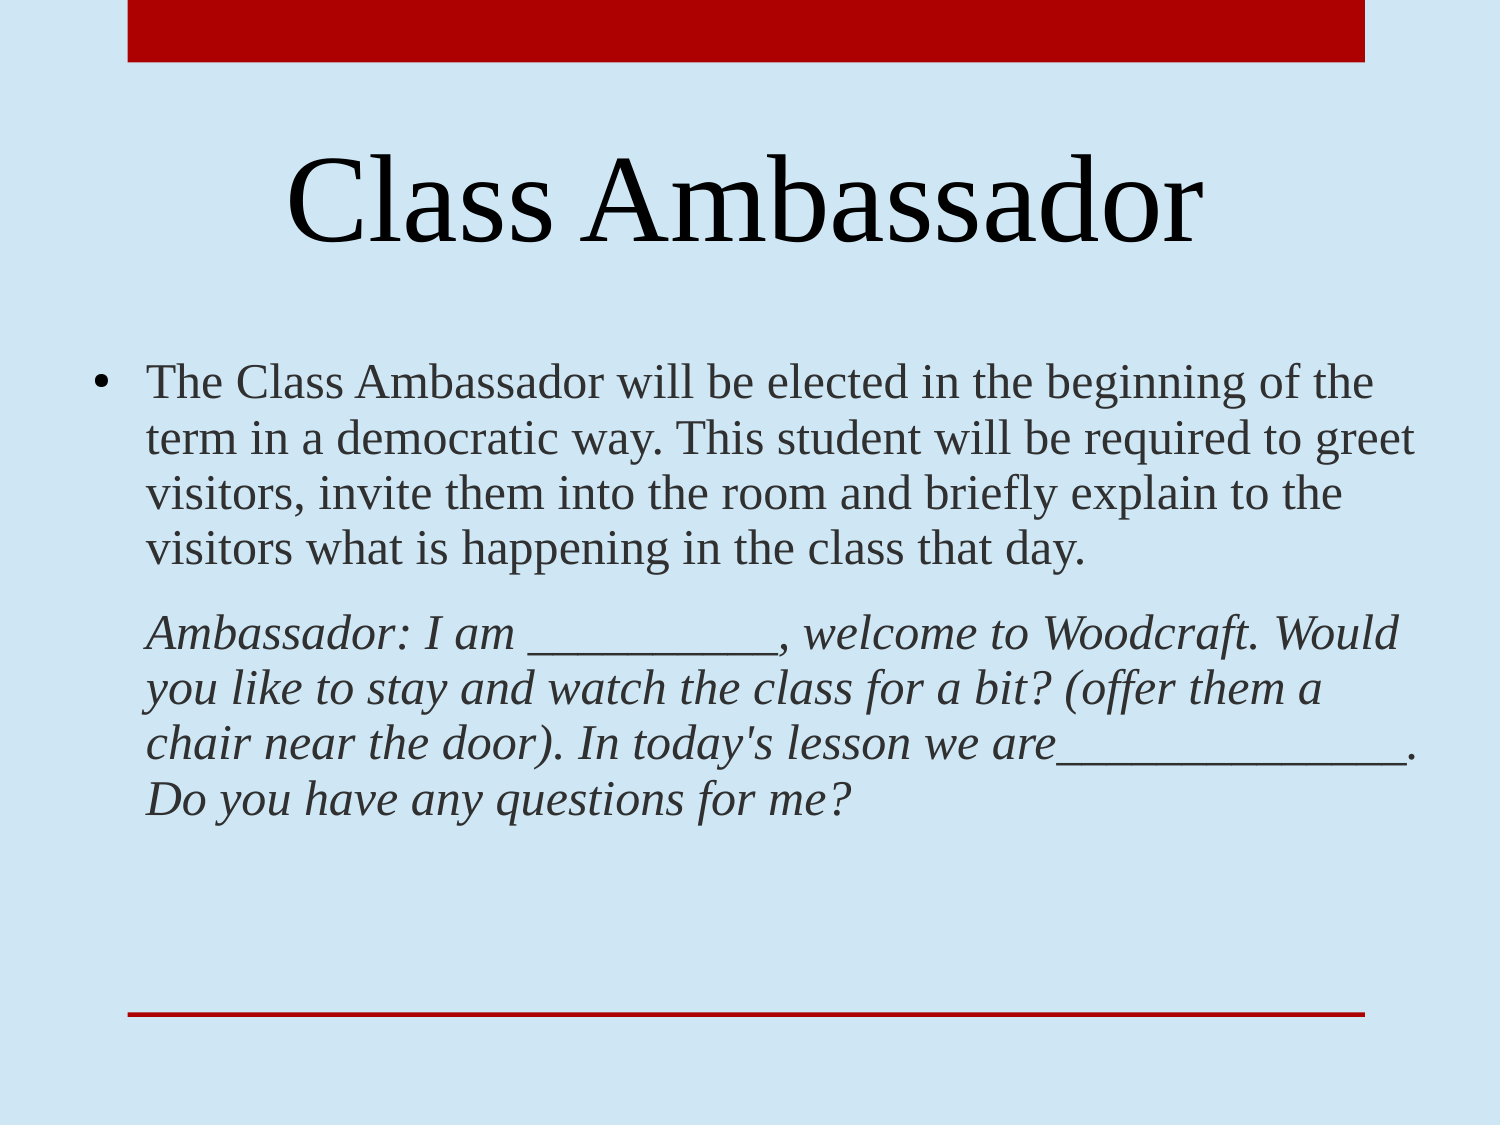

# Class Ambassador
The Class Ambassador will be elected in the beginning of the term in a democratic way. This student will be required to greet visitors, invite them into the room and briefly explain to the visitors what is happening in the class that day.
Ambassador: I am __________, welcome to Woodcraft. Would you like to stay and watch the class for a bit? (offer them a chair near the door). In today's lesson we are______________. Do you have any questions for me?